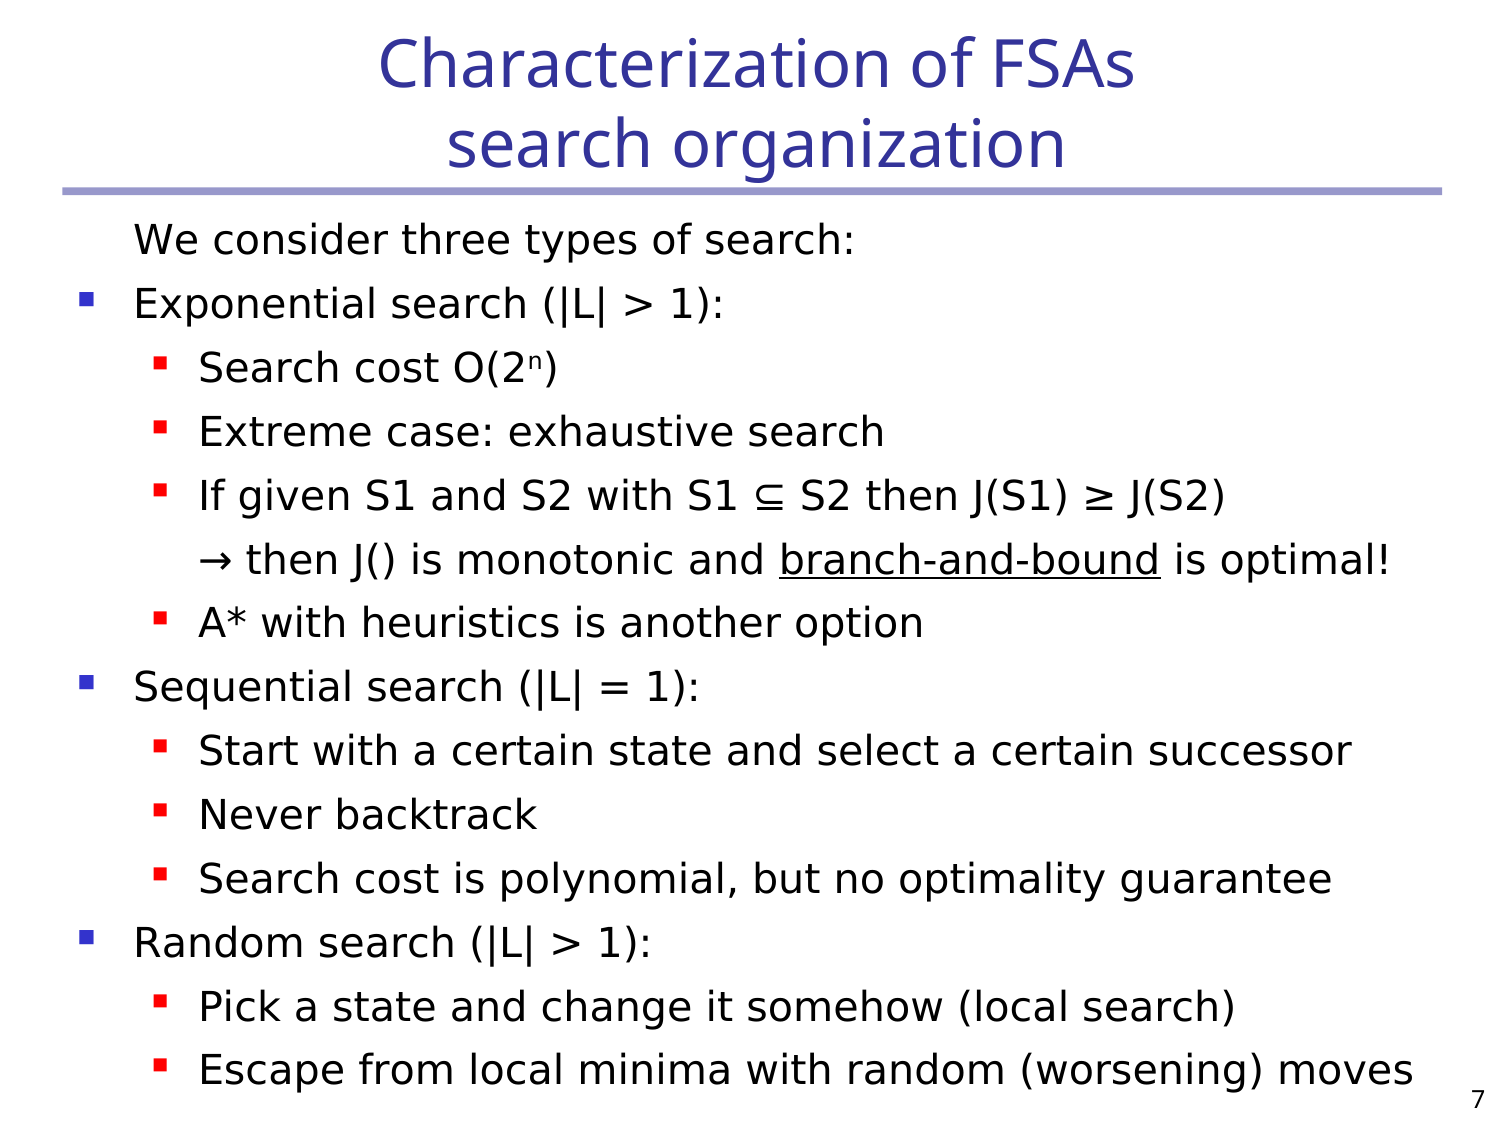

# Characterization of FSAs search organization
We consider three types of search:
Exponential search (|L| > 1):
Search cost O(2n)
Extreme case: exhaustive search
If given S1 and S2 with S1 ⊆ S2 then J(S1) ≥ J(S2)
→ then J() is monotonic and branch-and-bound is optimal!
A* with heuristics is another option
Sequential search (|L| = 1):
Start with a certain state and select a certain successor
Never backtrack
Search cost is polynomial, but no optimality guarantee
Random search (|L| > 1):
Pick a state and change it somehow (local search)
Escape from local minima with random (worsening) moves